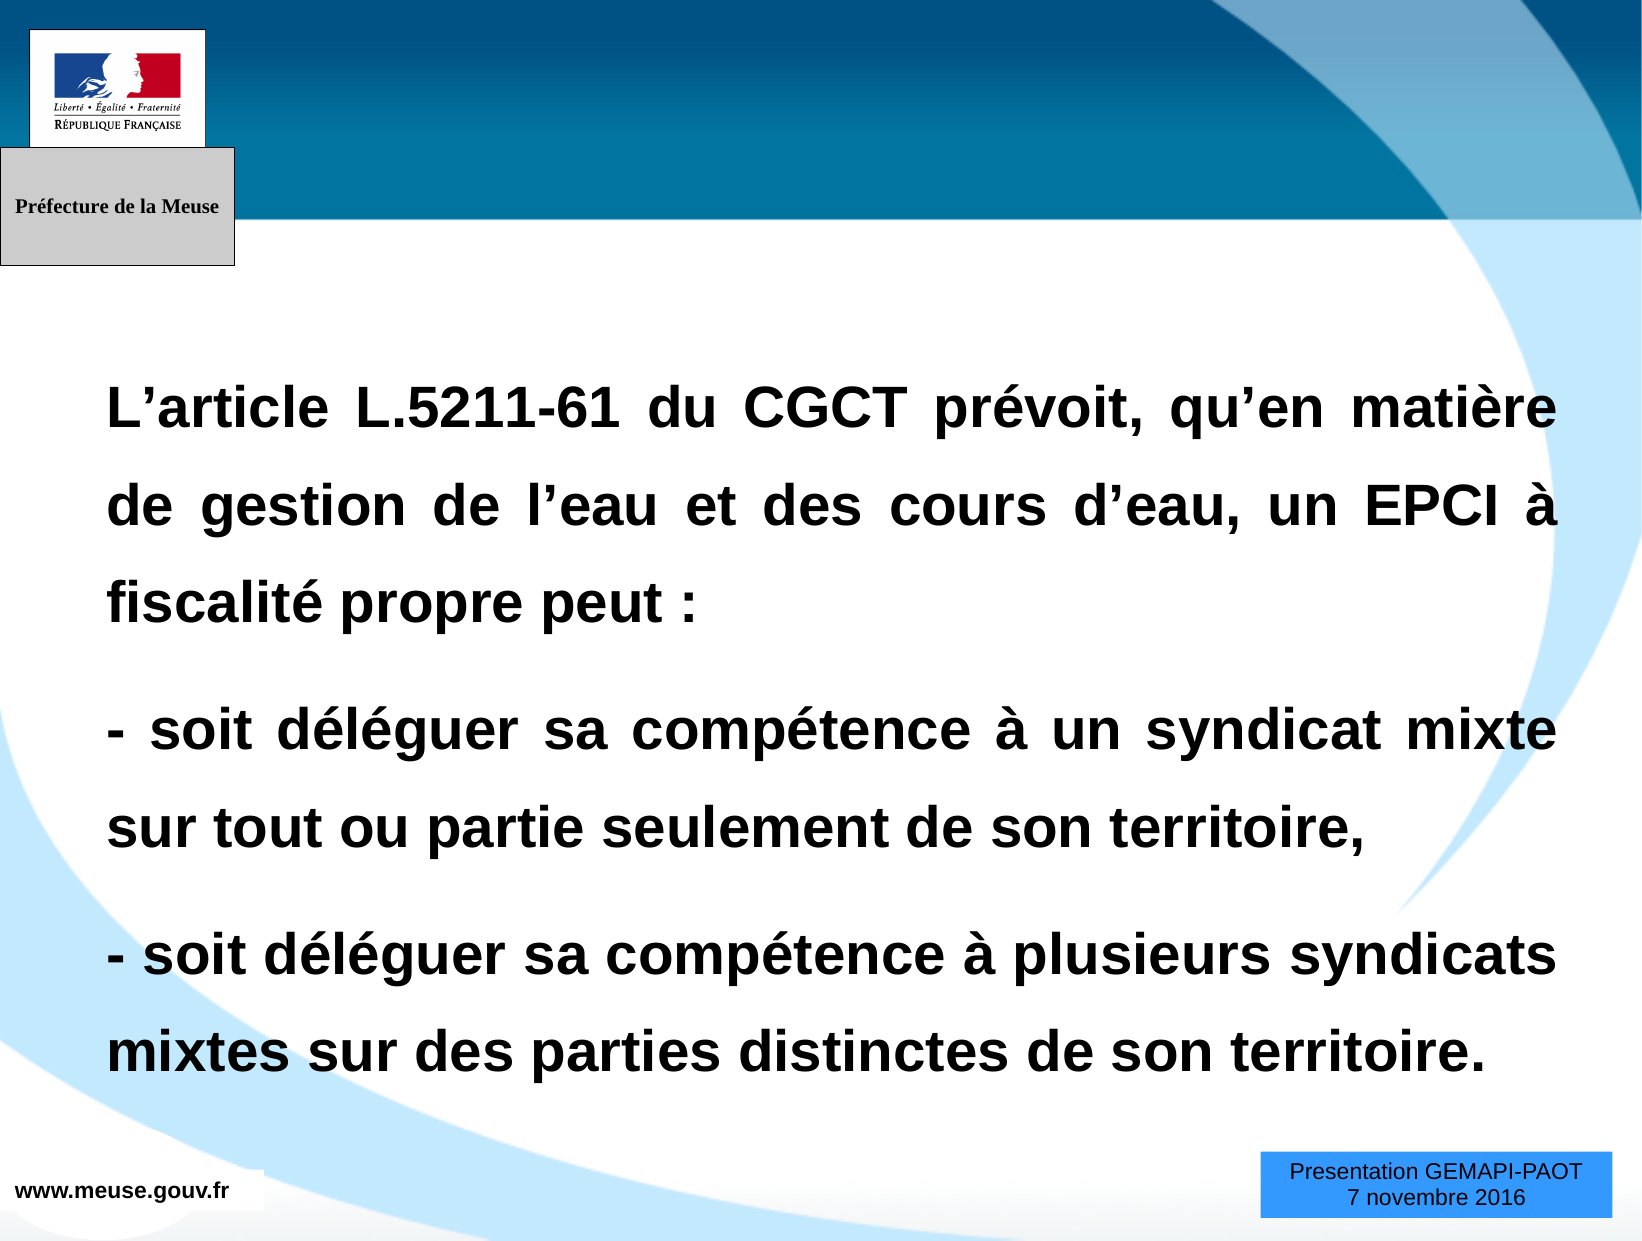

# L’article L.5211-61 du CGCT prévoit, qu’en matière de gestion de l’eau et des cours d’eau, un EPCI à fiscalité propre peut :
- soit déléguer sa compétence à un syndicat mixte sur tout ou partie seulement de son territoire,
- soit déléguer sa compétence à plusieurs syndicats mixtes sur des parties distinctes de son territoire.